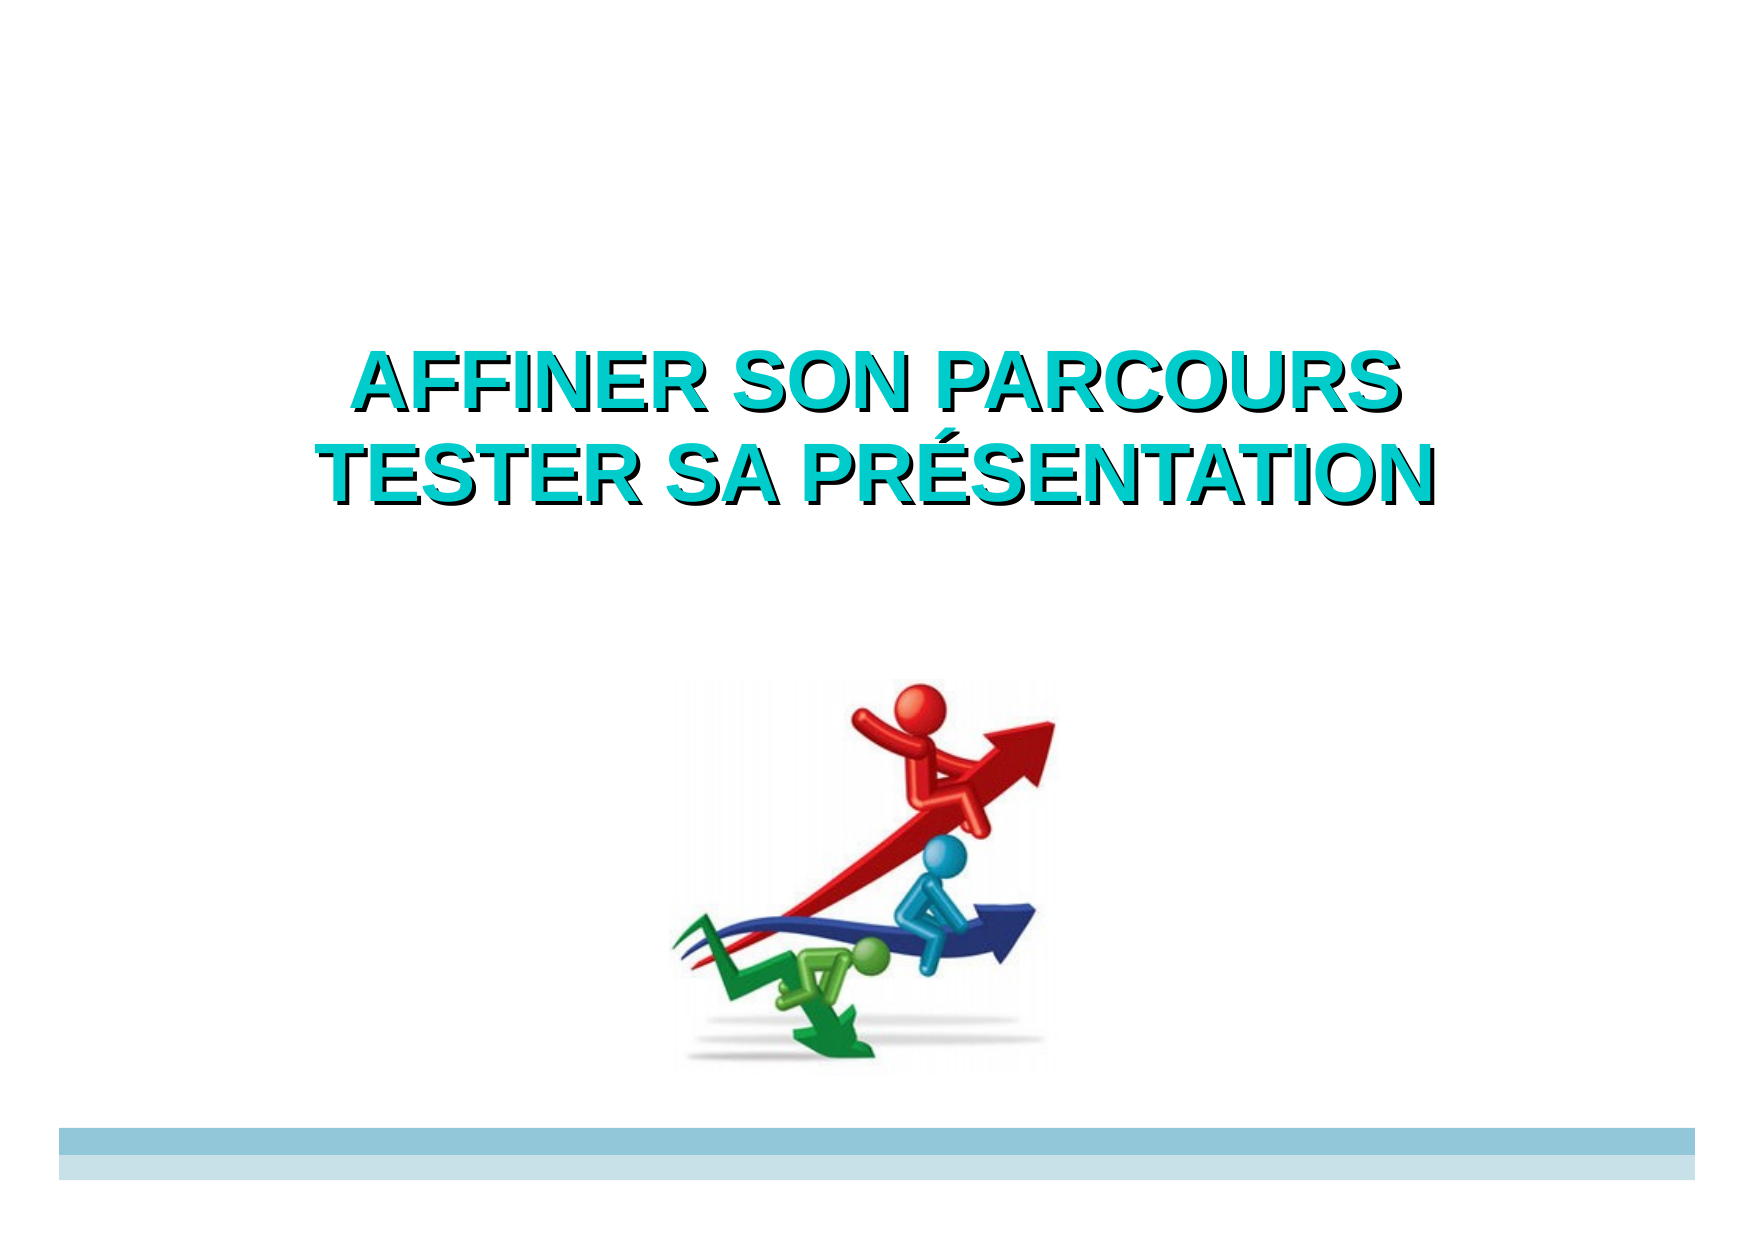

# AFFINER SON PARCOURS TESTER SA PRÉSENTATION